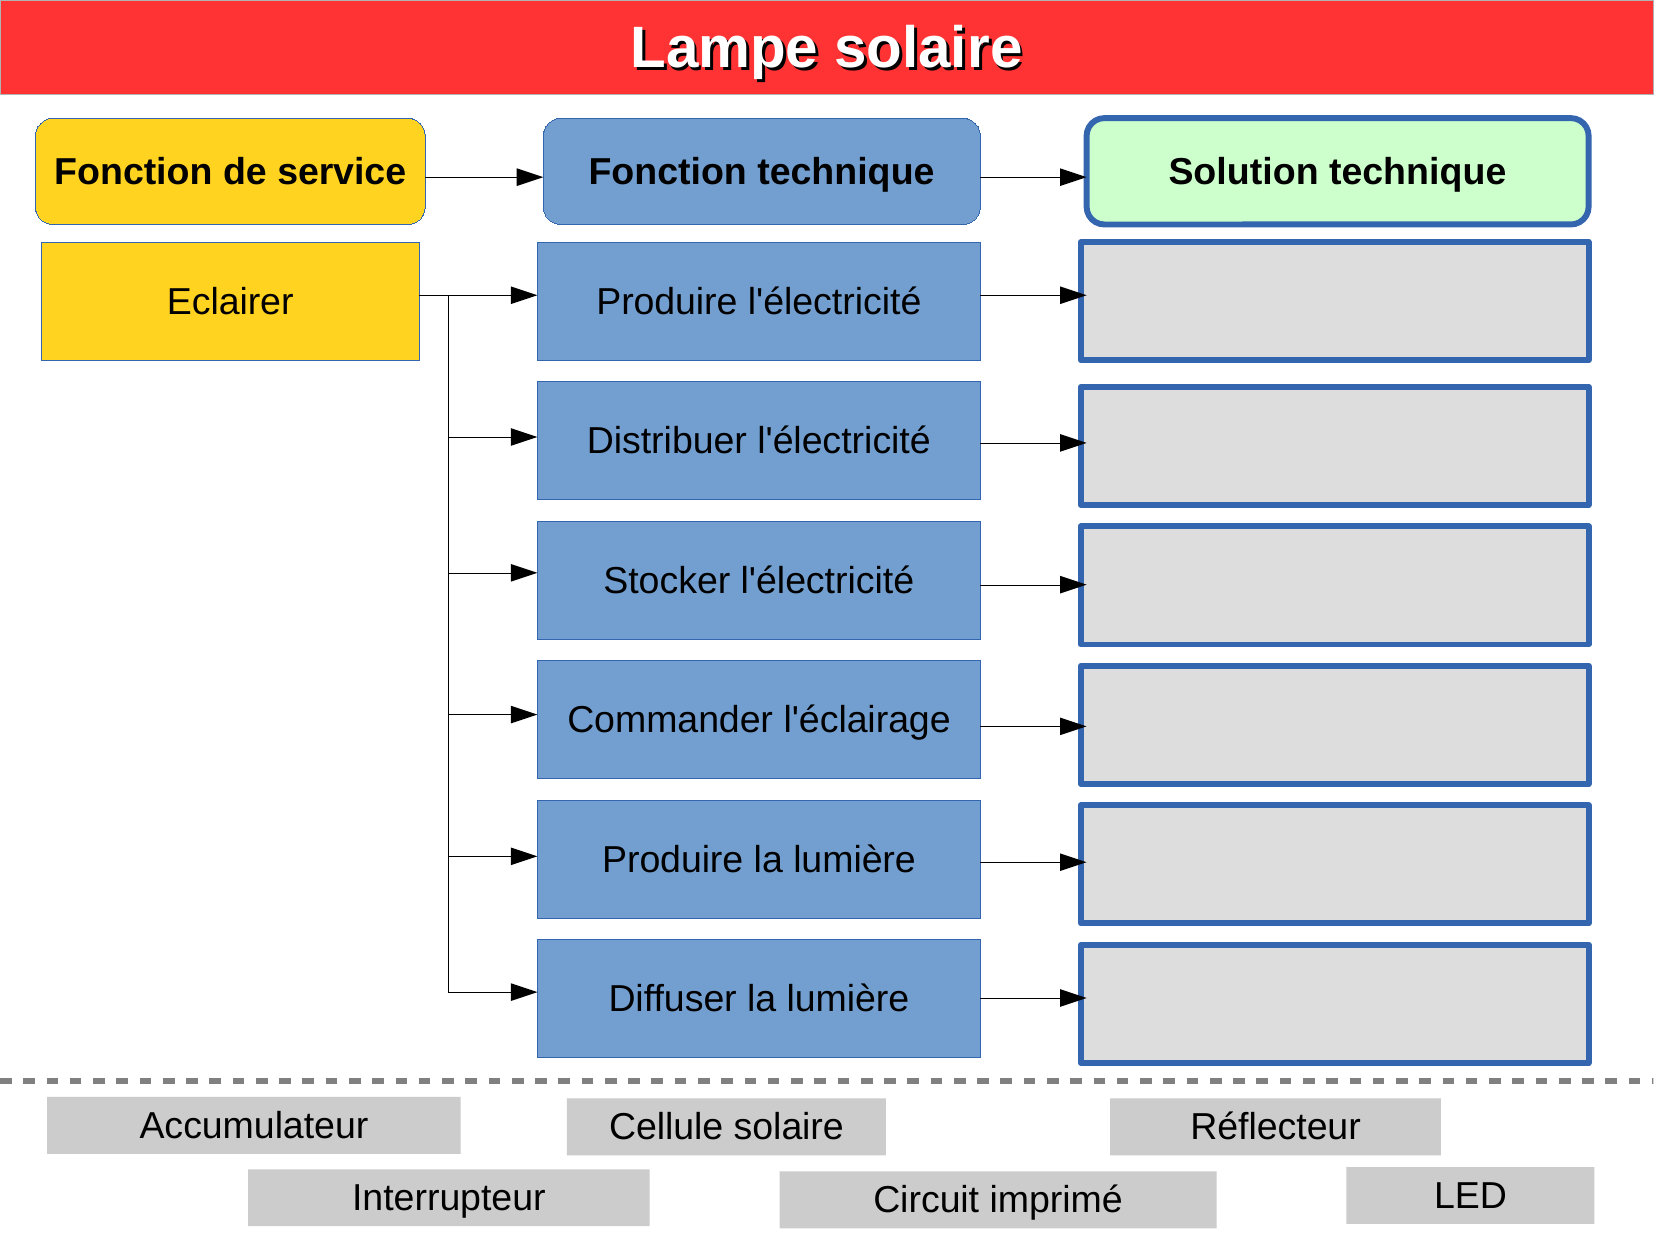

Lampe solaire
Fonction de service
Fonction technique
Solution technique
Eclairer
Produire l'électricité
Distribuer l'électricité
Stocker l'électricité
Commander l'éclairage
Produire la lumière
Diffuser la lumière
Accumulateur
Cellule solaire
Réflecteur
LED
Interrupteur
Circuit imprimé